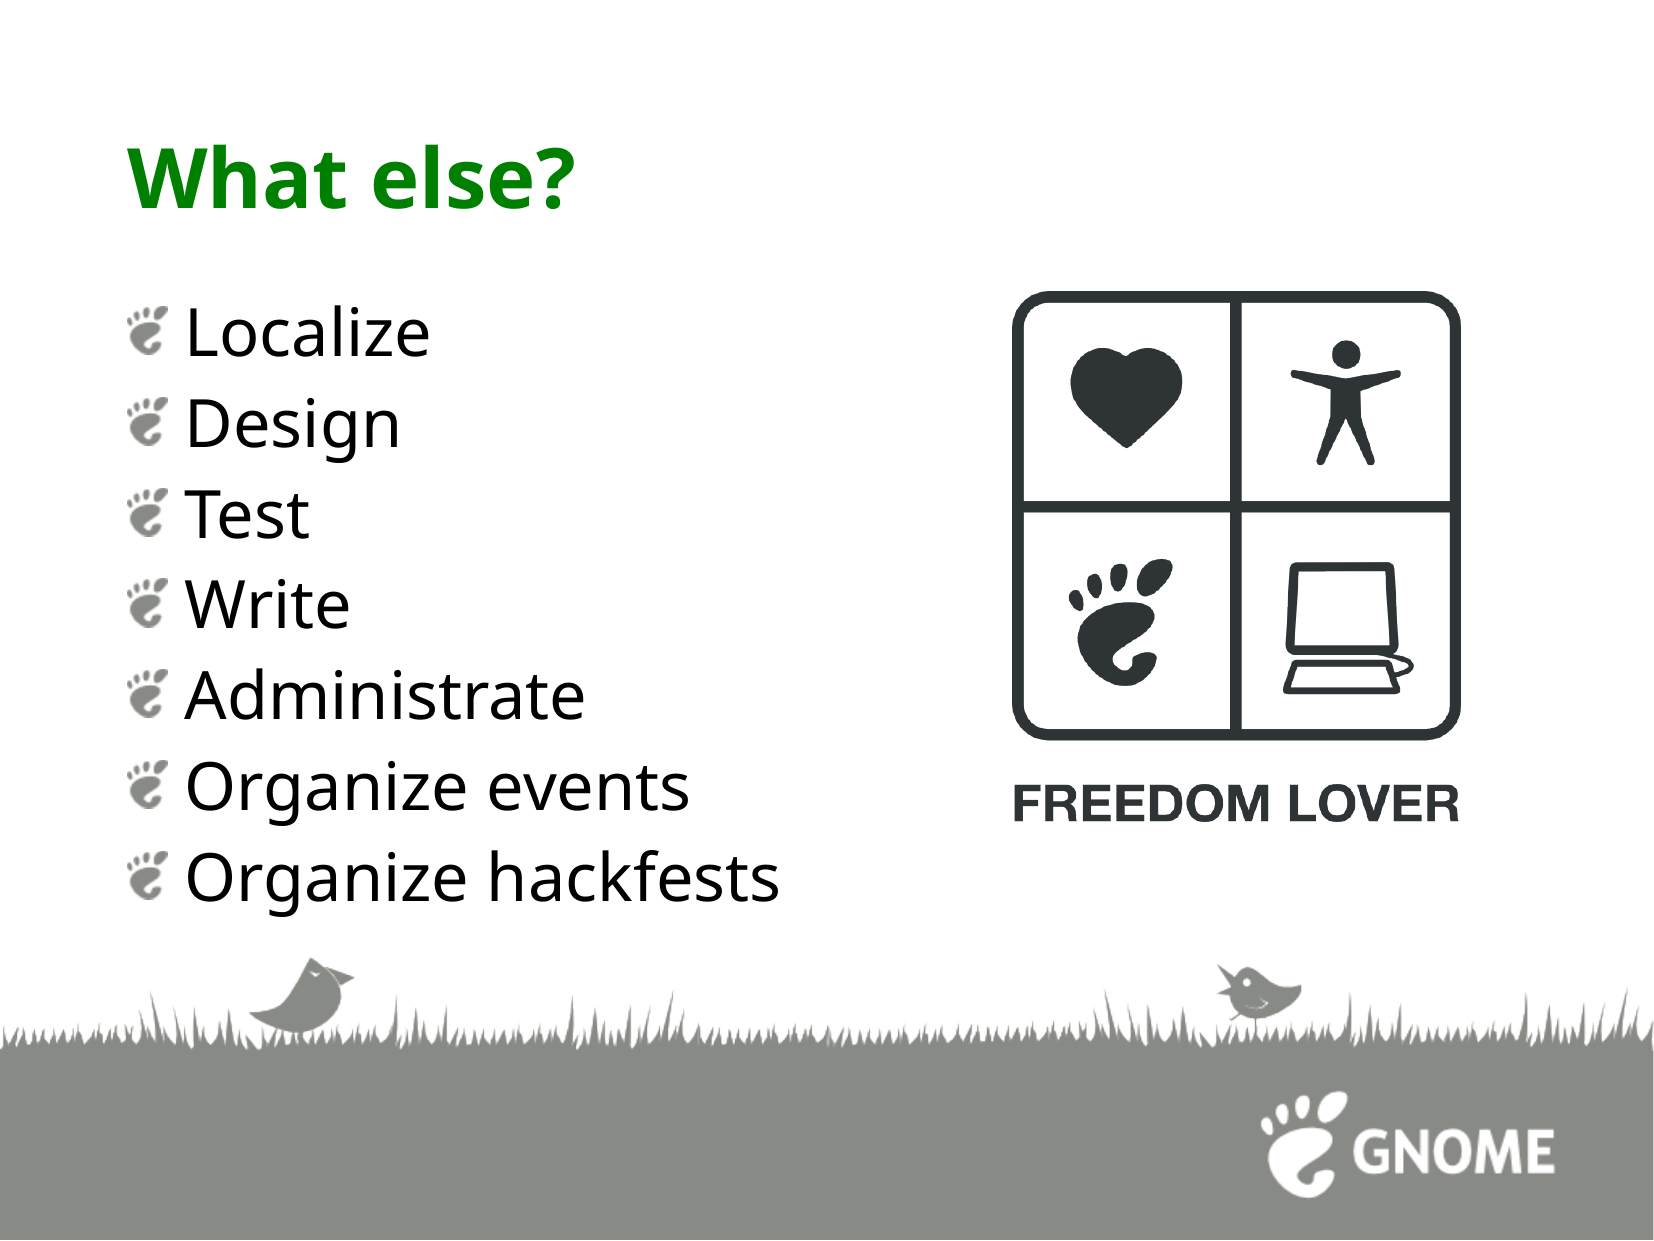

What else?
 Localize
 Design
 Test
 Write
 Administrate
 Organize events
 Organize hackfests